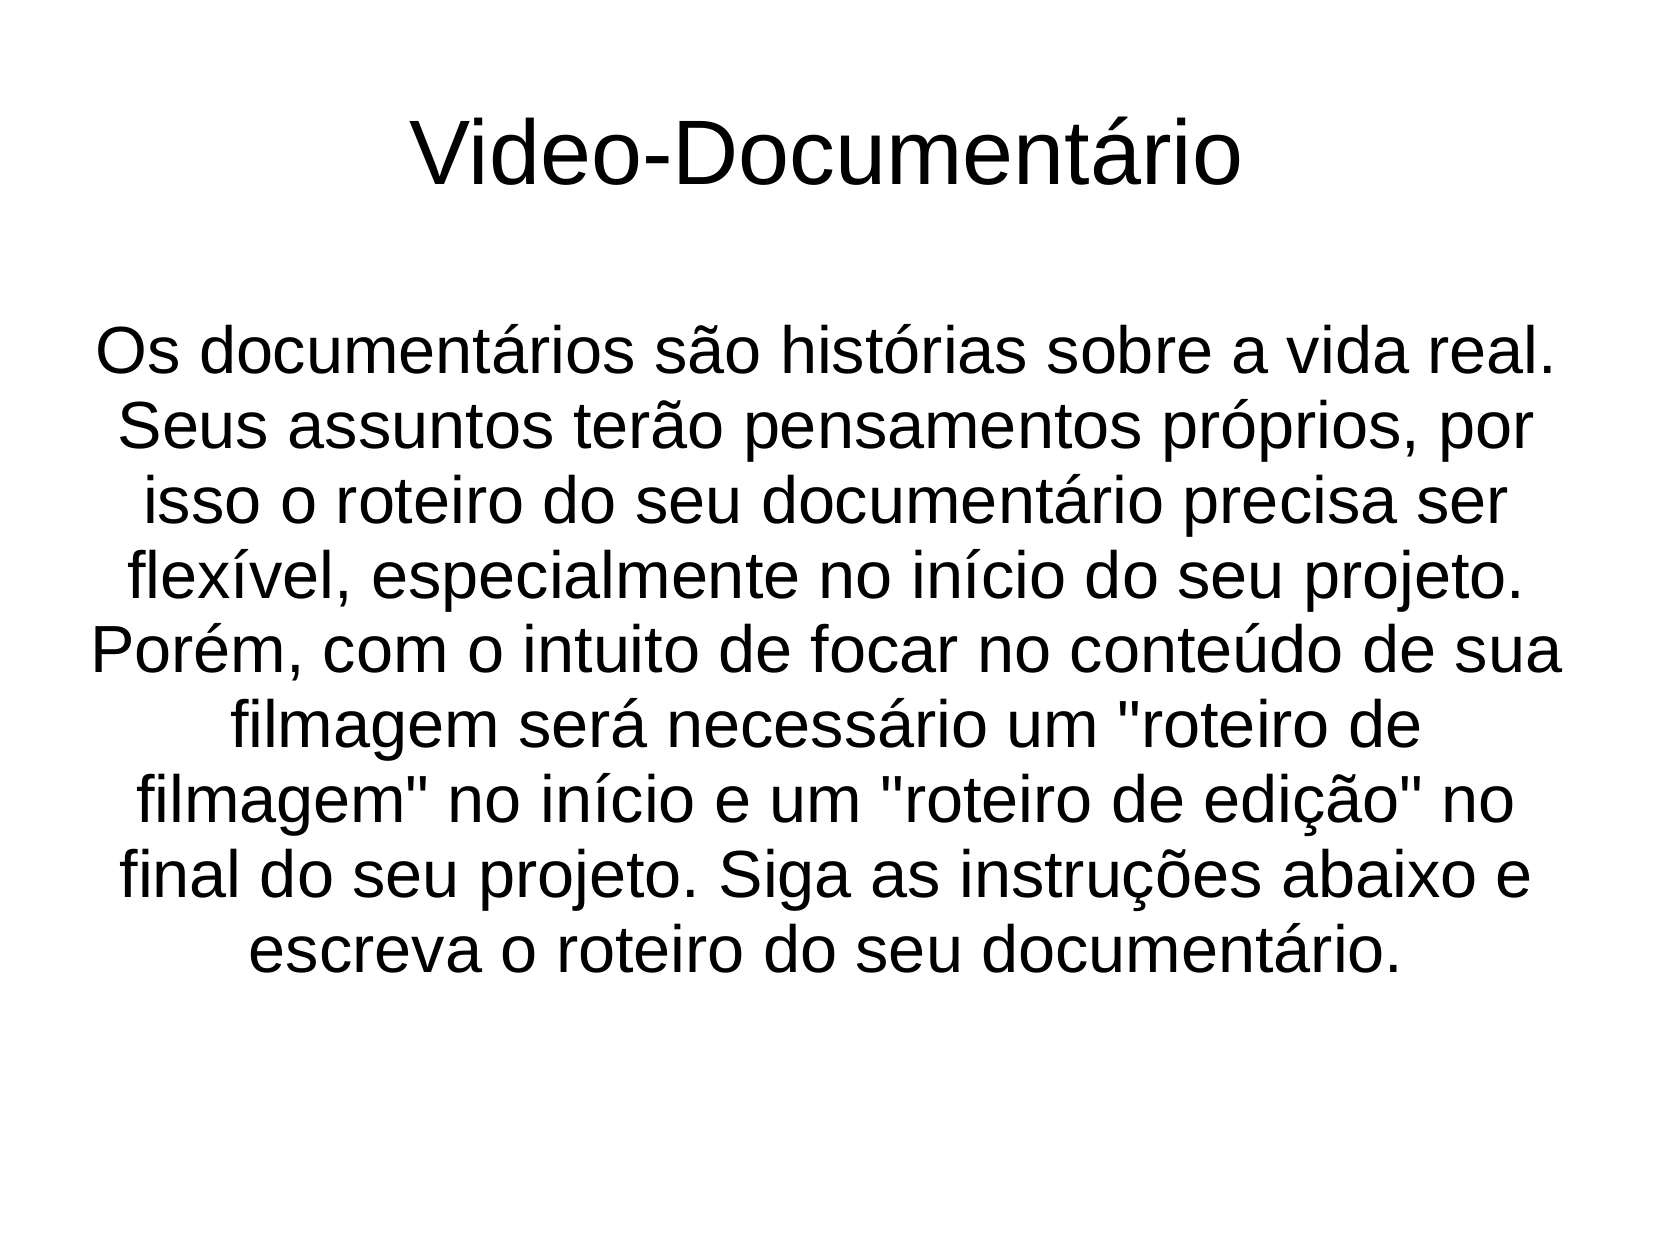

# Video-Documentário
Os documentários são histórias sobre a vida real. Seus assuntos terão pensamentos próprios, por isso o roteiro do seu documentário precisa ser flexível, especialmente no início do seu projeto. Porém, com o intuito de focar no conteúdo de sua filmagem será necessário um "roteiro de filmagem" no início e um "roteiro de edição" no final do seu projeto. Siga as instruções abaixo e escreva o roteiro do seu documentário.